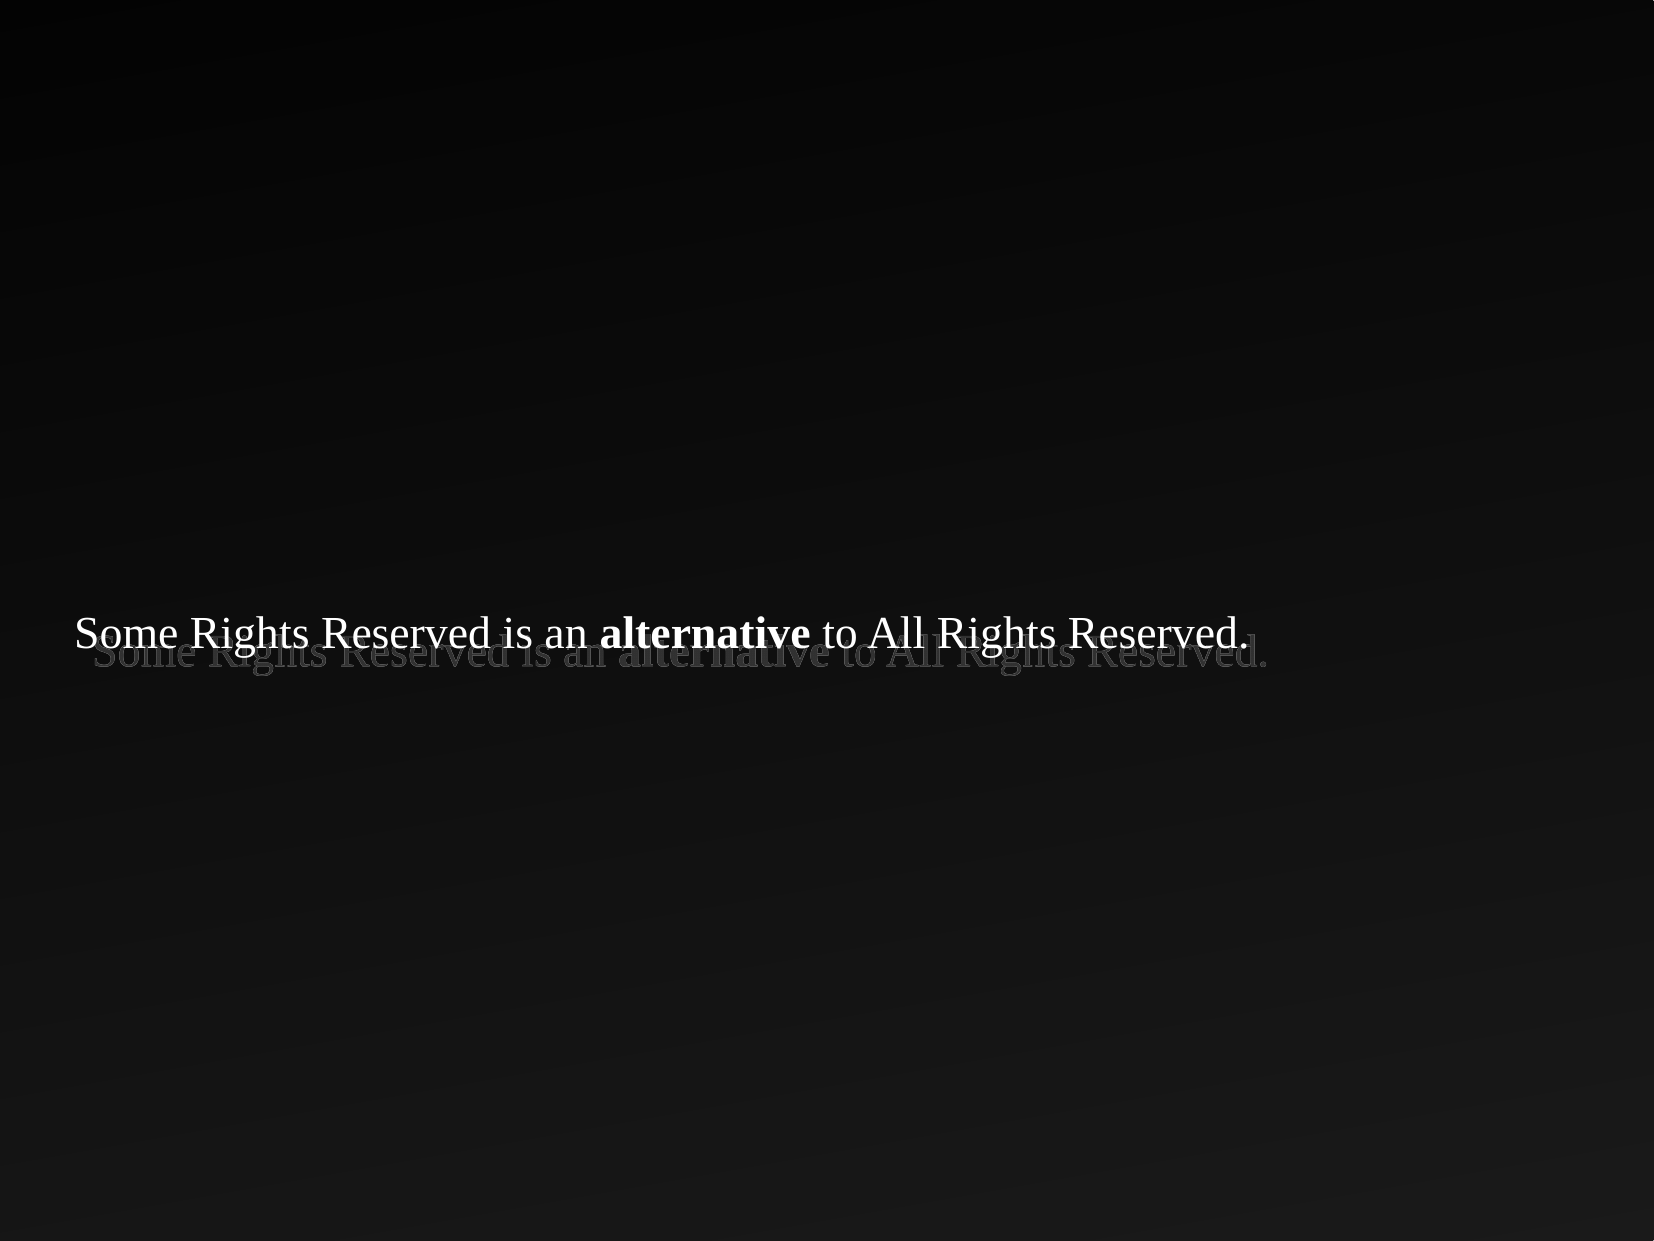

Some Rights Reserved is an alternative to All Rights Reserved.